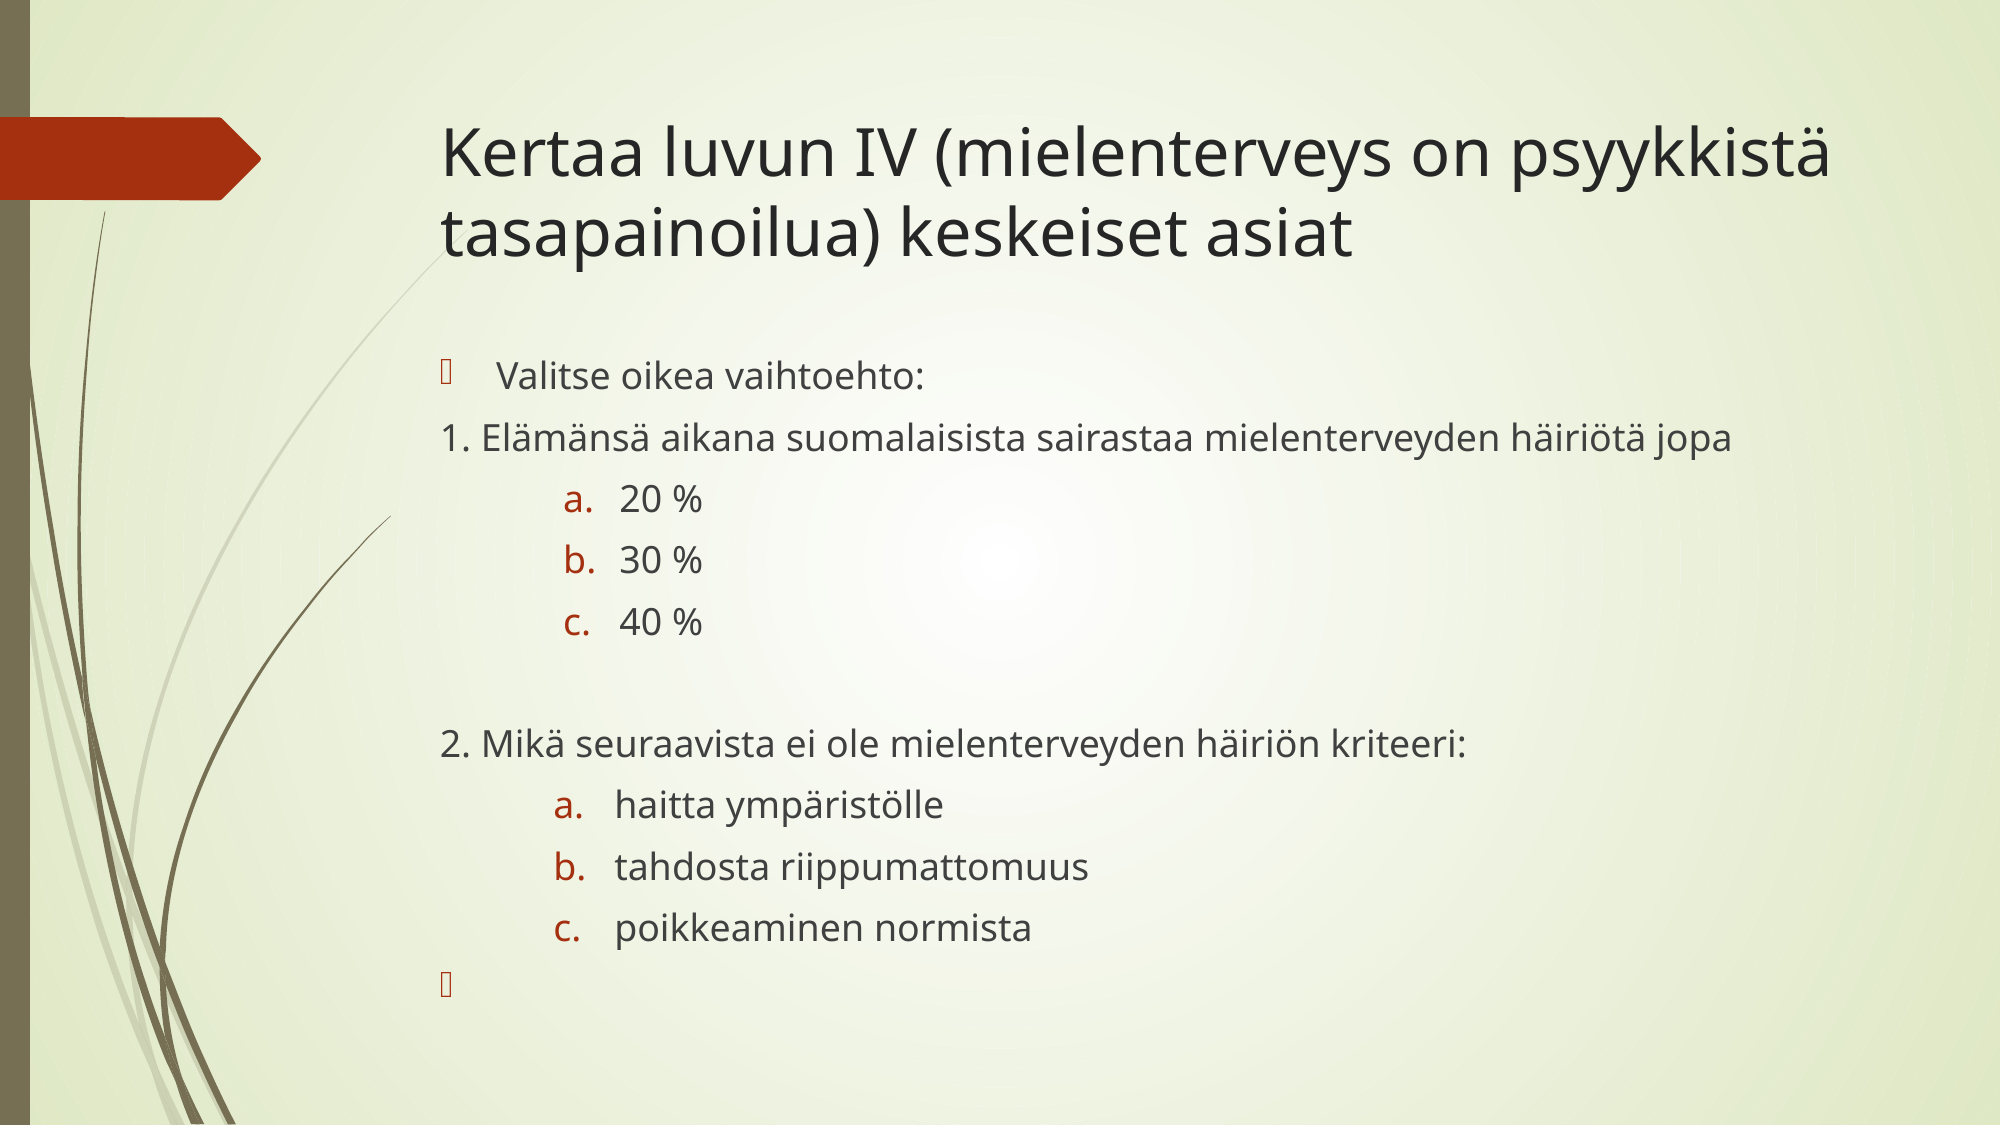

# Kertaa luvun IV (mielenterveys on psyykkistä tasapainoilua) keskeiset asiat
Valitse oikea vaihtoehto:
1. Elämänsä aikana suomalaisista sairastaa mielenterveyden häiriötä jopa
20 %
30 %
40 %
2. Mikä seuraavista ei ole mielenterveyden häiriön kriteeri:
haitta ympäristölle
tahdosta riippumattomuus
poikkeaminen normista